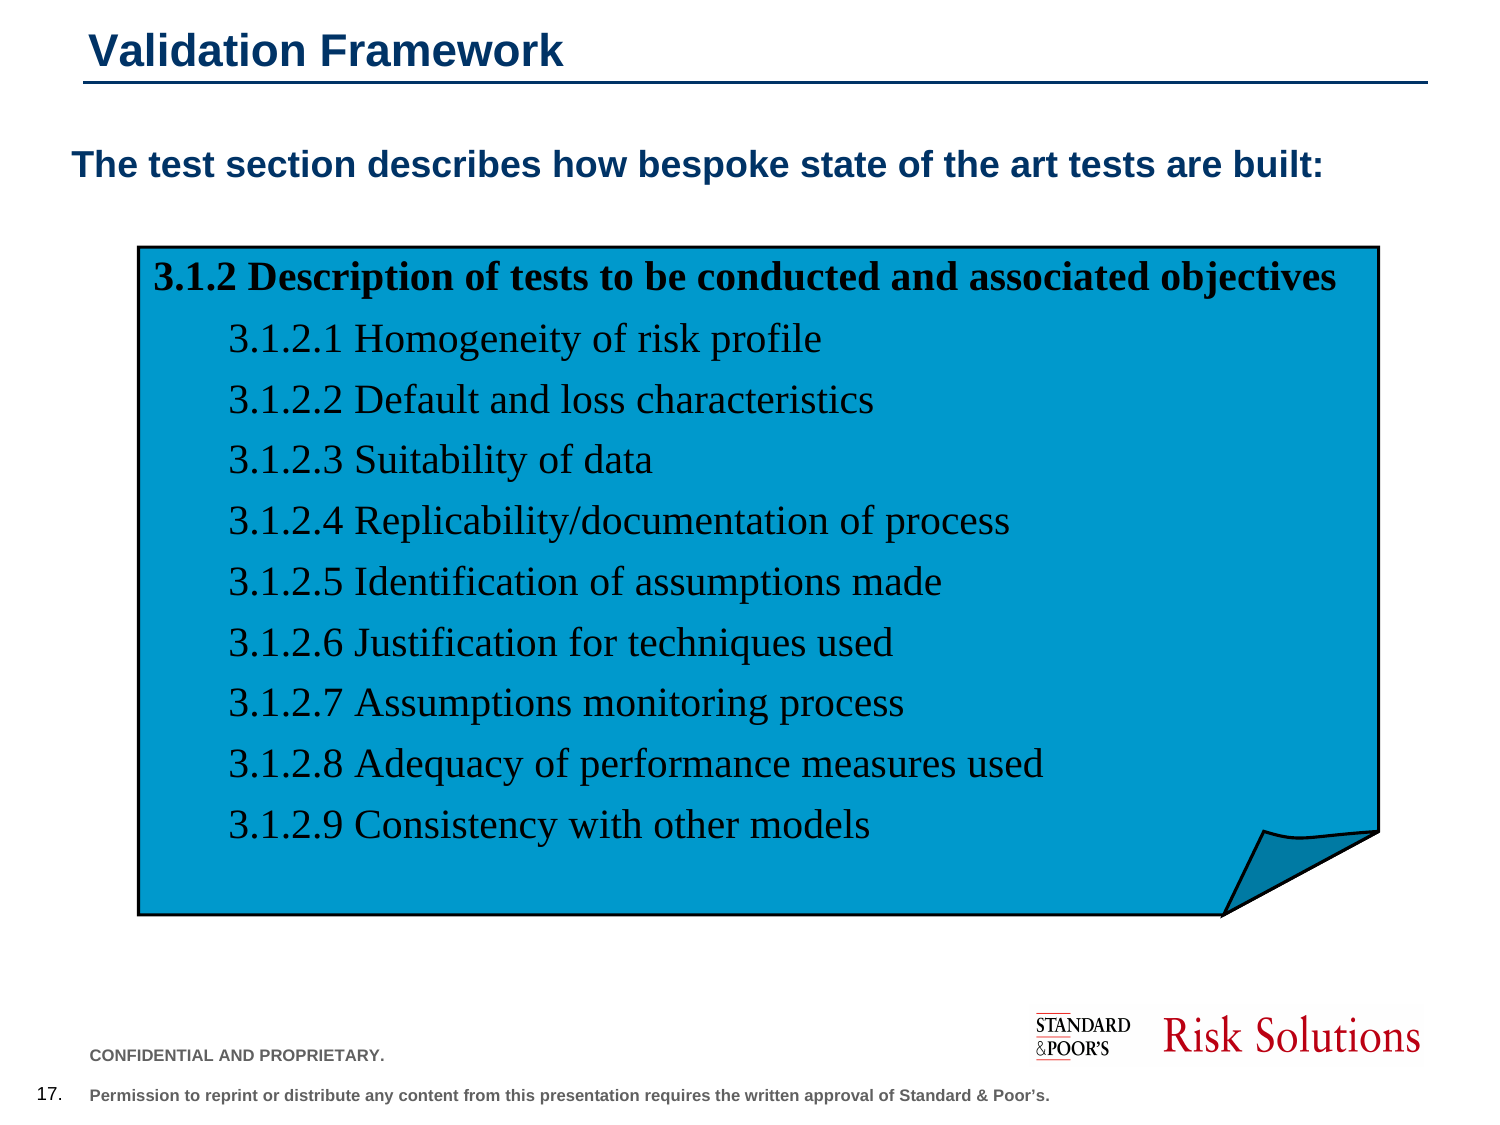

# Validation Framework
The test section describes how bespoke state of the art tests are built:
3.1.2 Description of tests to be conducted and associated objectives
3.1.2.1 Homogeneity of risk profile
3.1.2.2 Default and loss characteristics
3.1.2.3 Suitability of data
3.1.2.4 Replicability/documentation of process
3.1.2.5 Identification of assumptions made
3.1.2.6 Justification for techniques used
3.1.2.7 Assumptions monitoring process
3.1.2.8 Adequacy of performance measures used
3.1.2.9 Consistency with other models